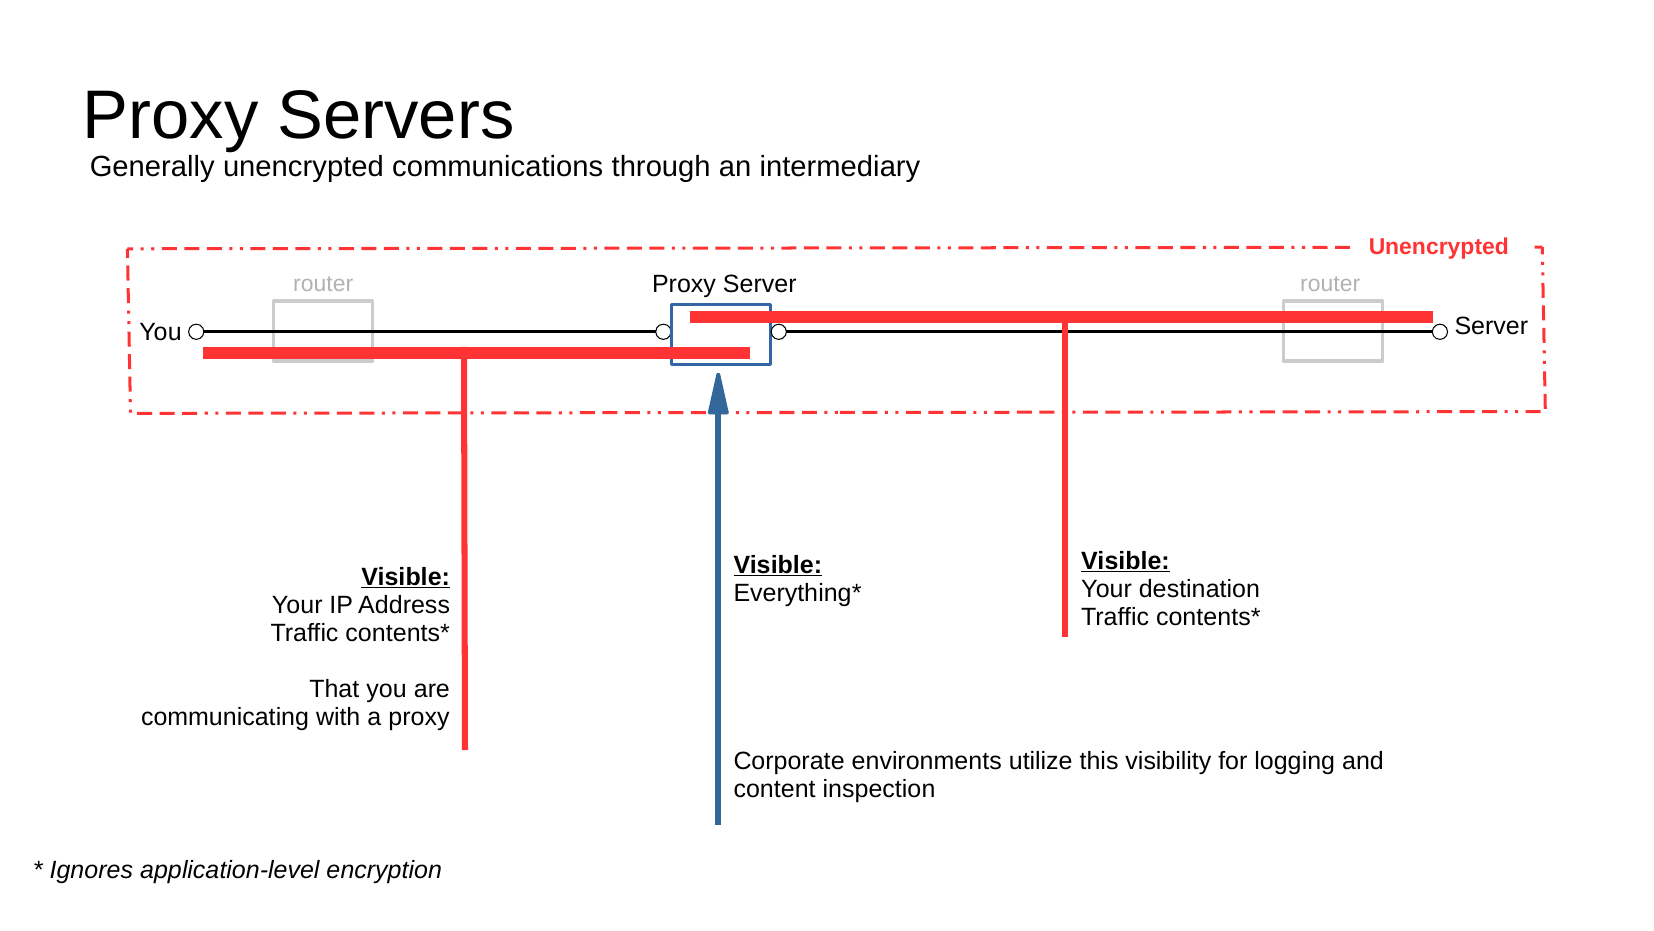

# Proxy Servers
Generally unencrypted communications through an intermediary
Unencrypted
Proxy Server
router
router
Server
You
Visible:
Your destination
Traffic contents*
Visible:
Everything*
Corporate environments utilize this visibility for logging and content inspection
Visible:
Your IP Address
Traffic contents*
That you are communicating with a proxy
* Ignores application-level encryption